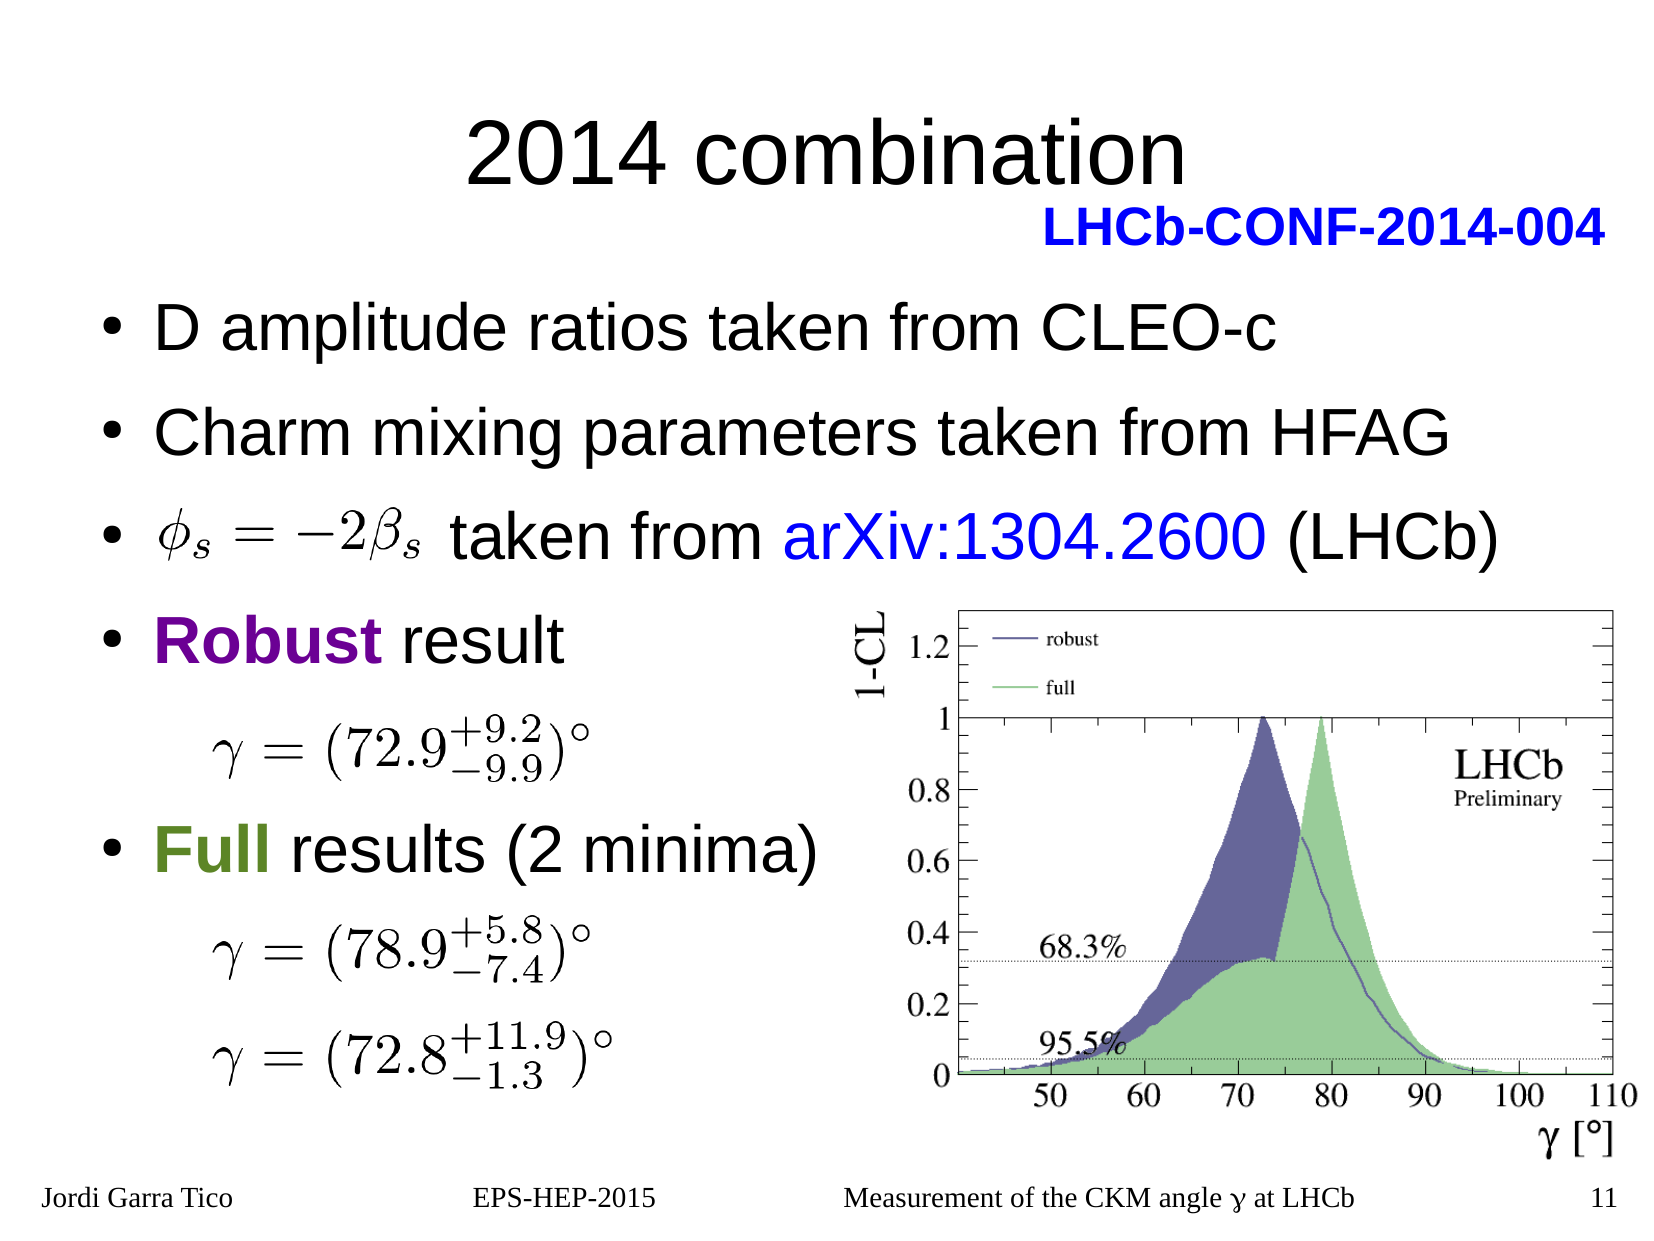

# 2014 combination
LHCb-CONF-2014-004
D amplitude ratios taken from CLEO-c
Charm mixing parameters taken from HFAG
 taken from arXiv:1304.2600 (LHCb)
Robust result
Full results (2 minima)
11